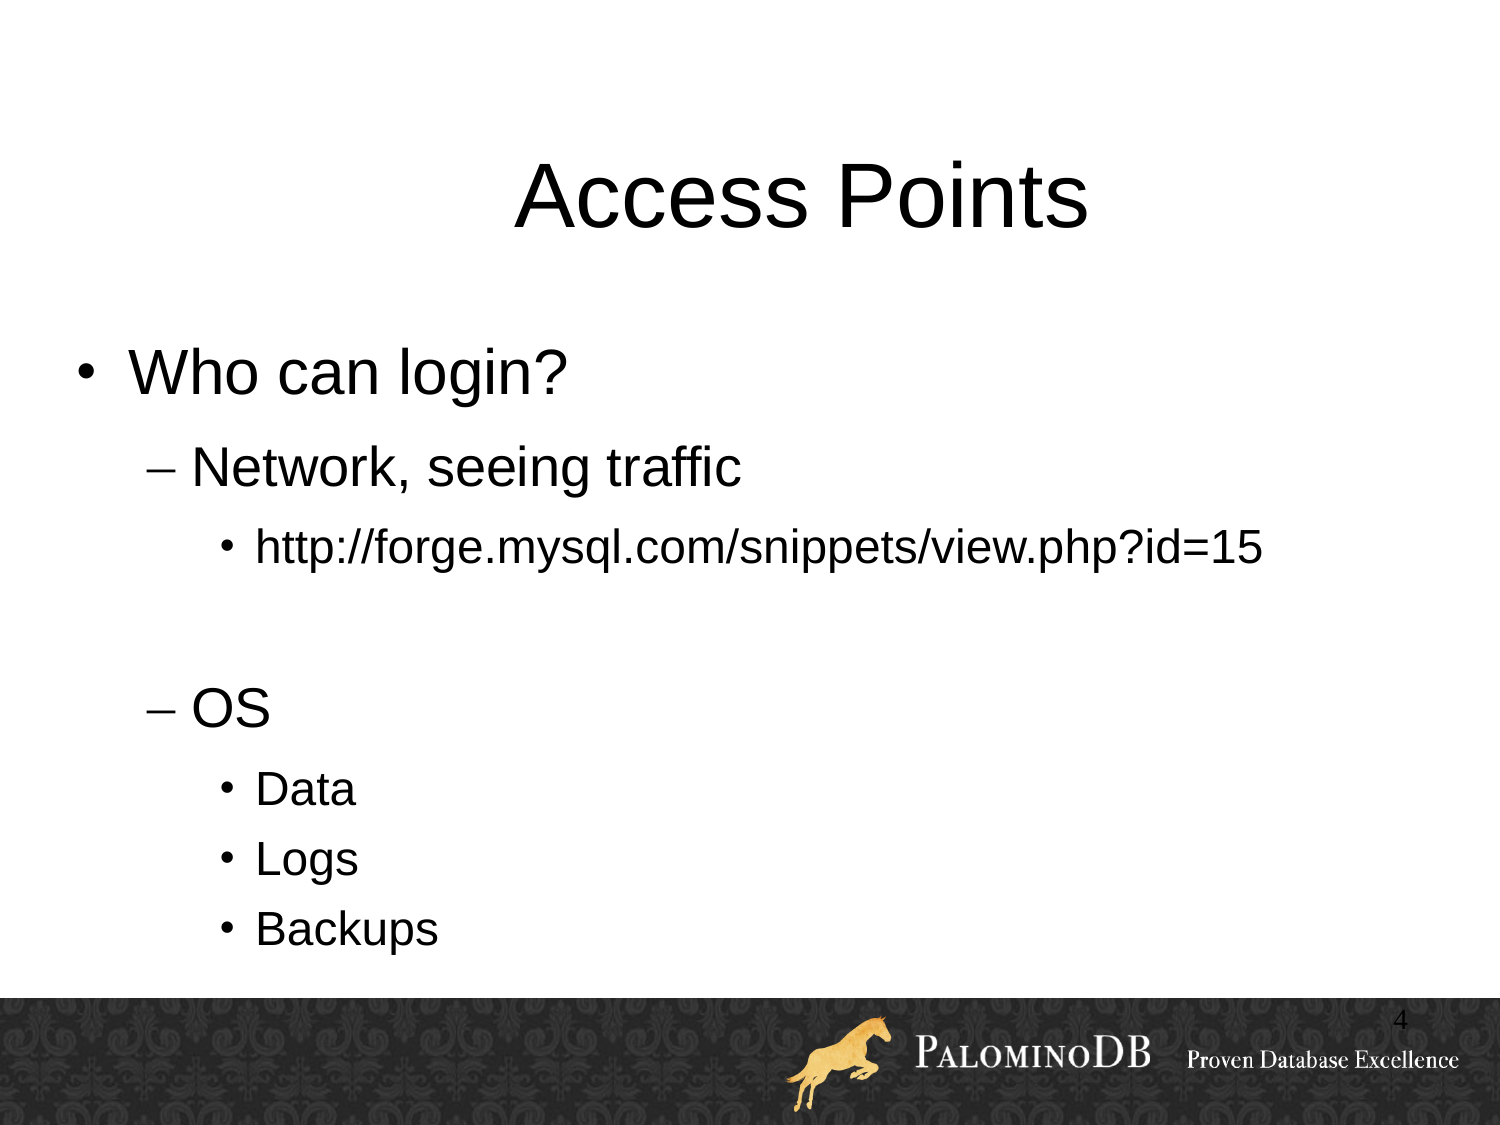

# Access Points
Who can login?
Network, seeing traffic
http://forge.mysql.com/snippets/view.php?id=15
OS
Data
Logs
Backups